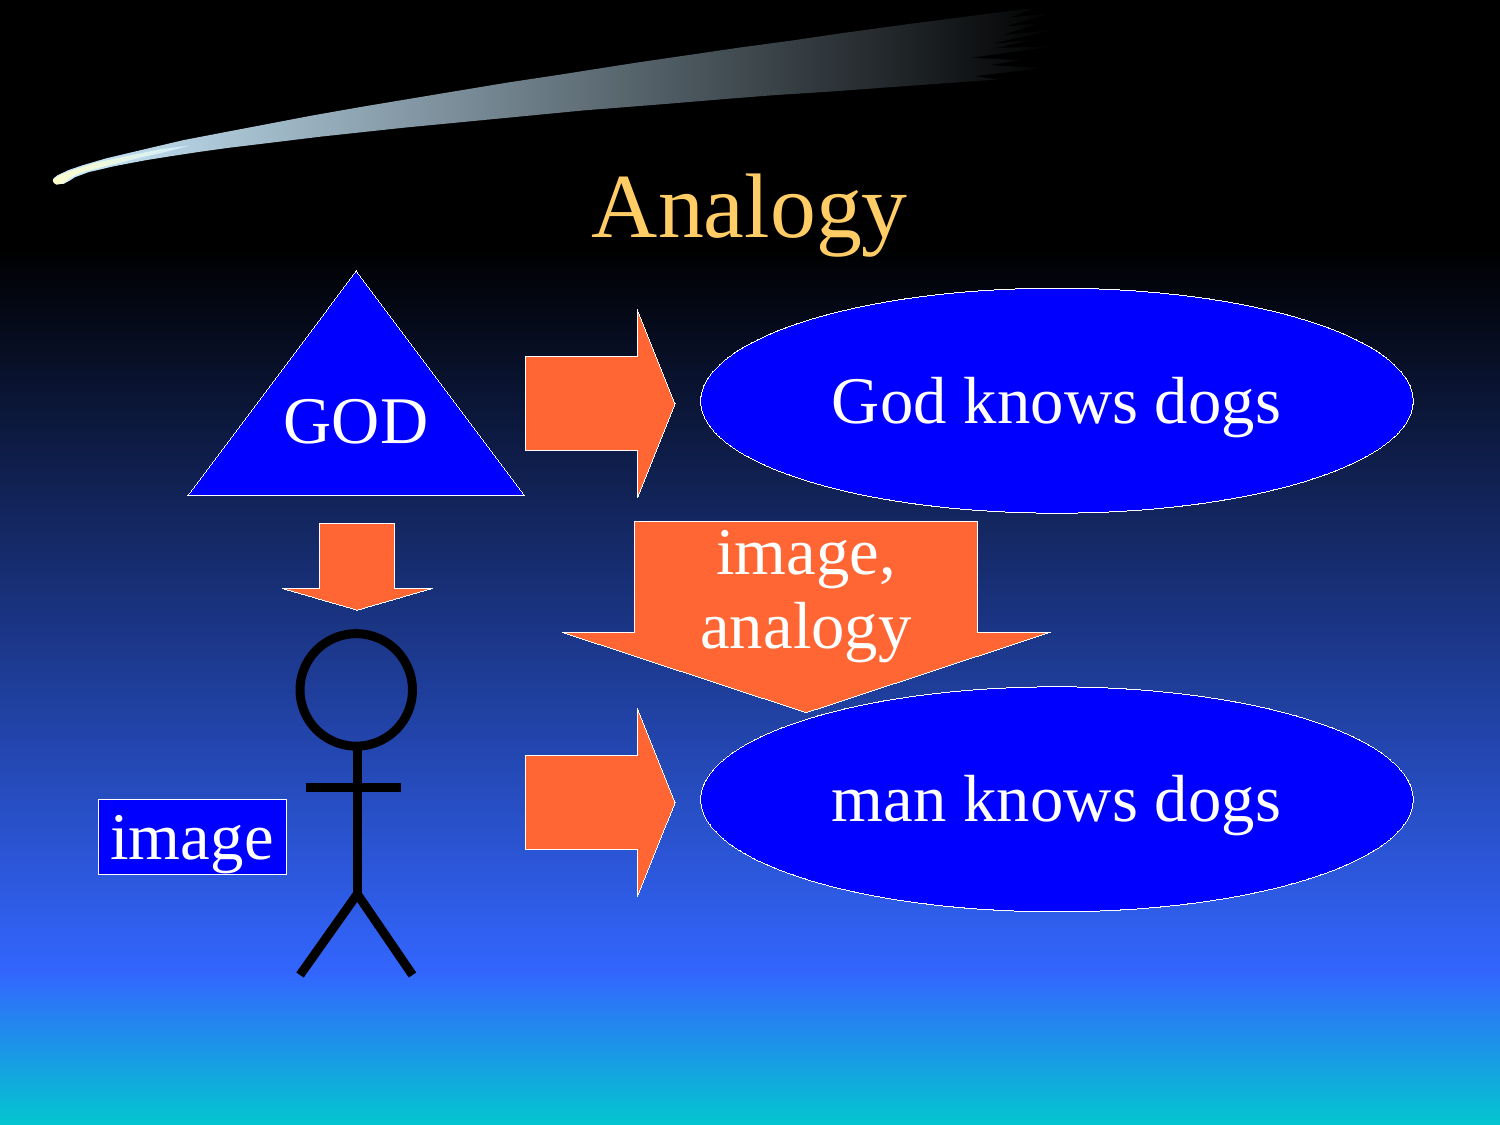

# Analogy
GOD
God knows dogs
image,
analogy
man knows dogs
image